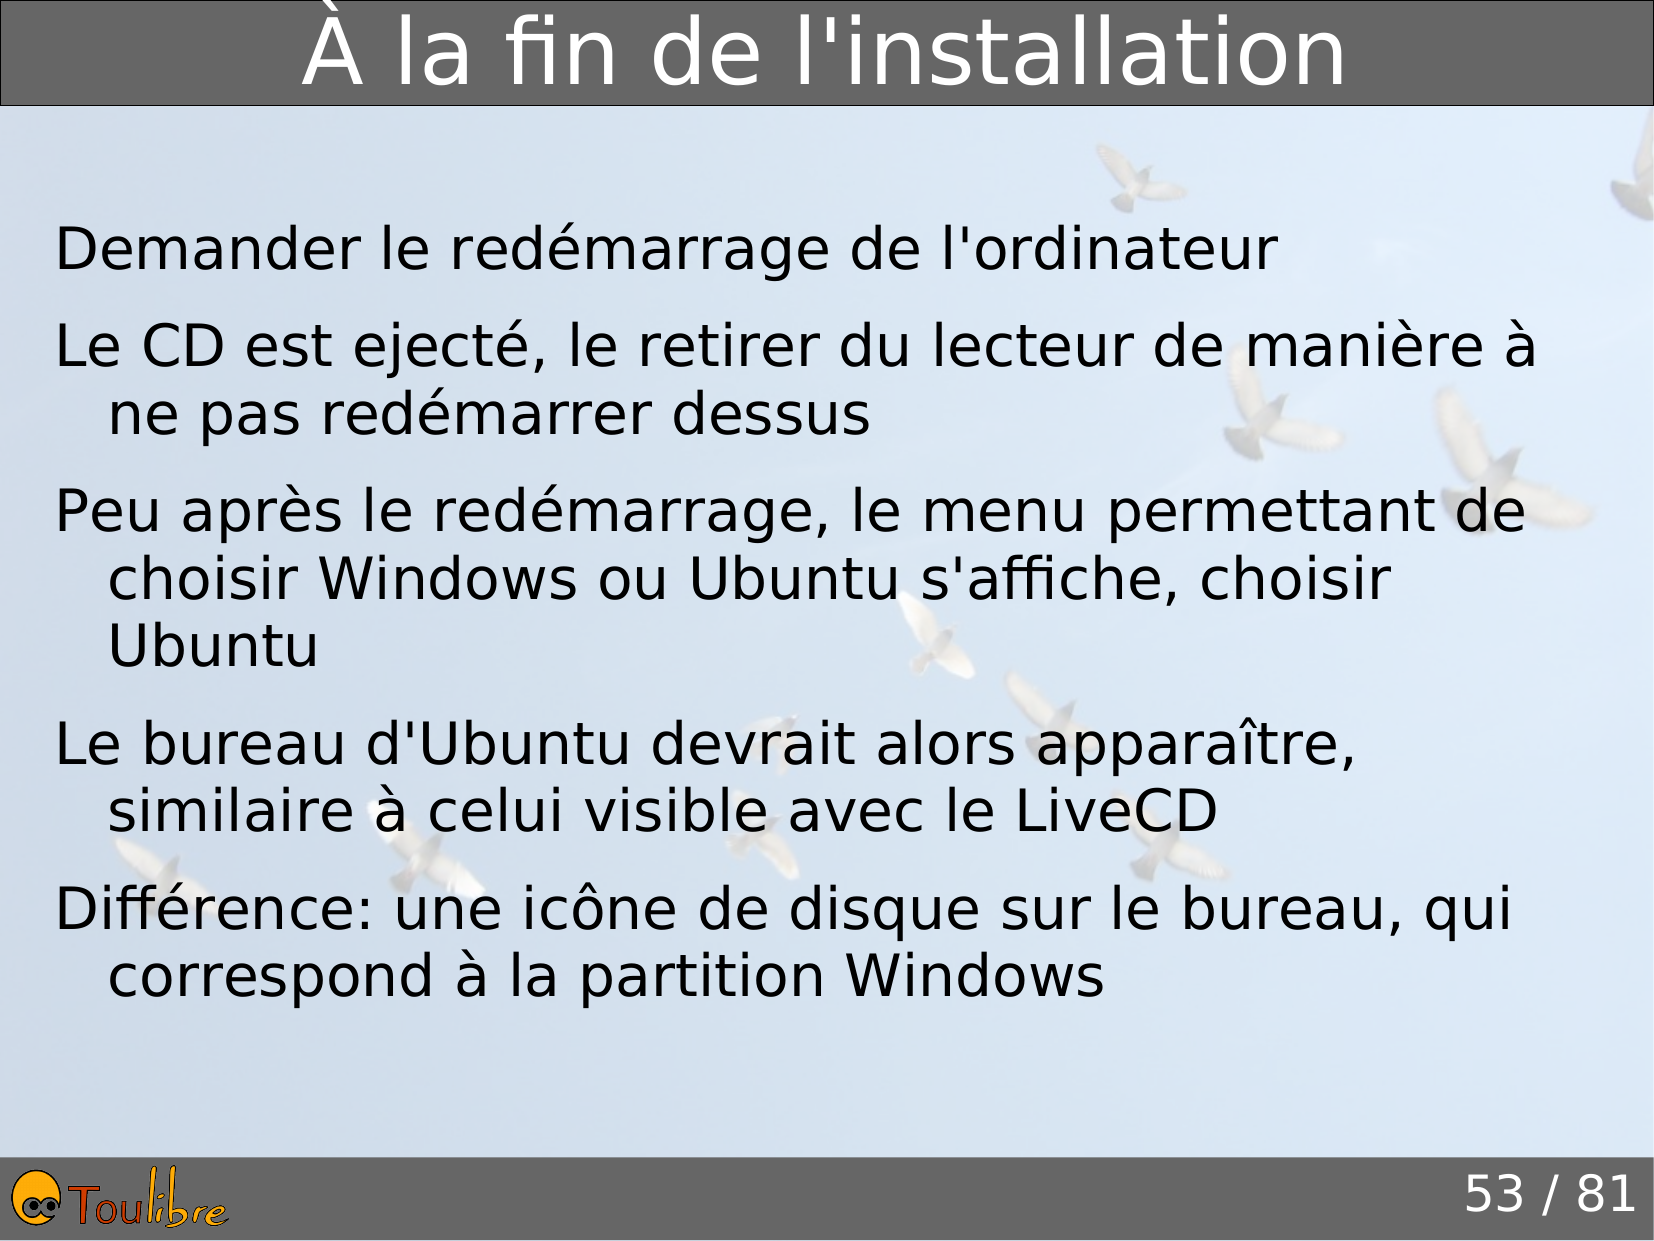

# À la fin de l'installation
Demander le redémarrage de l'ordinateur
Le CD est ejecté, le retirer du lecteur de manière à ne pas redémarrer dessus
Peu après le redémarrage, le menu permettant de choisir Windows ou Ubuntu s'affiche, choisir Ubuntu
Le bureau d'Ubuntu devrait alors apparaître, similaire à celui visible avec le LiveCD
Différence: une icône de disque sur le bureau, qui correspond à la partition Windows